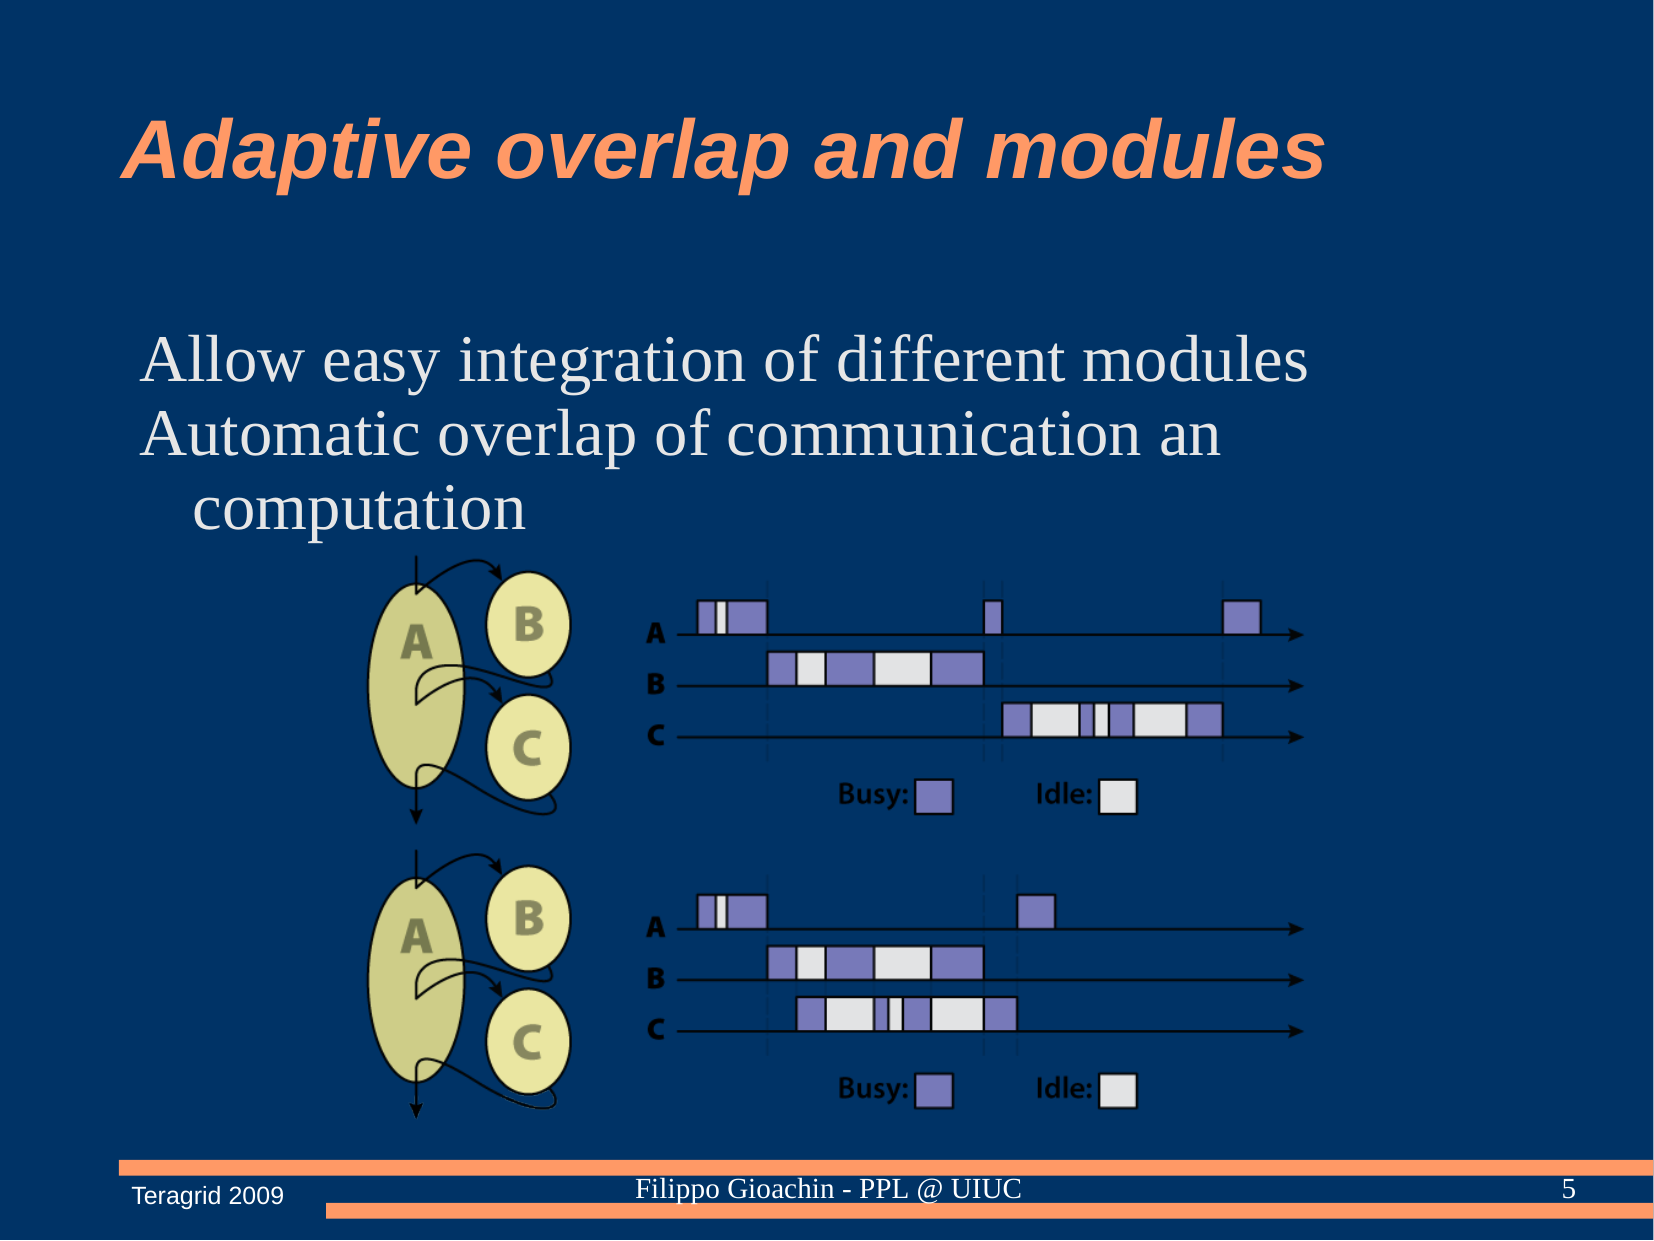

# Adaptive overlap and modules
Allow easy integration of different modules
Automatic overlap of communication an computation
5
Filippo Gioachin - PPL @ UIUC